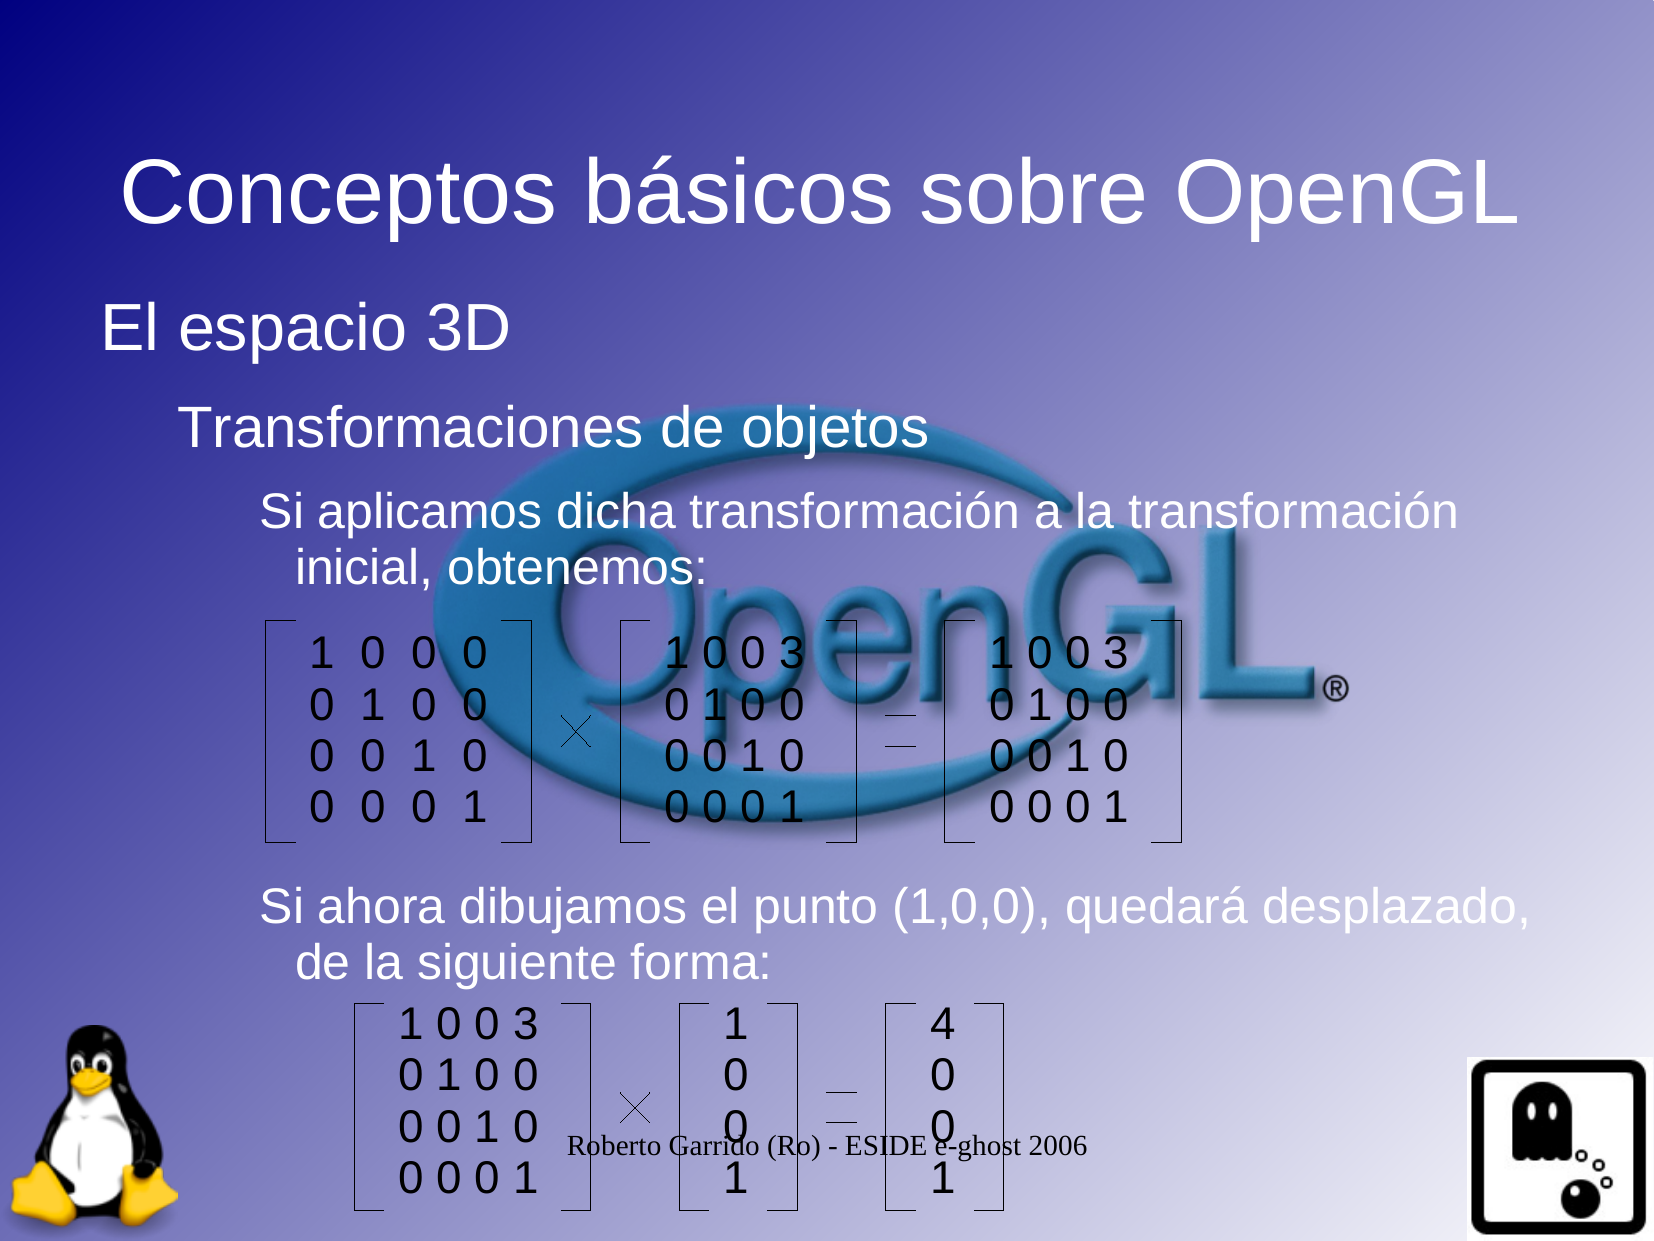

# Conceptos básicos sobre OpenGL
El espacio 3D
Transformaciones de objetos
Si aplicamos dicha transformación a la transformación inicial, obtenemos:
Si ahora dibujamos el punto (1,0,0), quedará desplazado, de la siguiente forma:
1 0 0 0
0 1 0 0
0 0 1 0
0 0 0 1
1 0 0 3
0 1 0 0
0 0 1 0
0 0 0 1
1 0 0 3
0 1 0 0
0 0 1 0
0 0 0 1
1 0 0 3
0 1 0 0
0 0 1 0
0 0 0 1
1
0
0
1
4
0
0
1
Roberto Garrido (Ro) - ESIDE e-ghost 2006